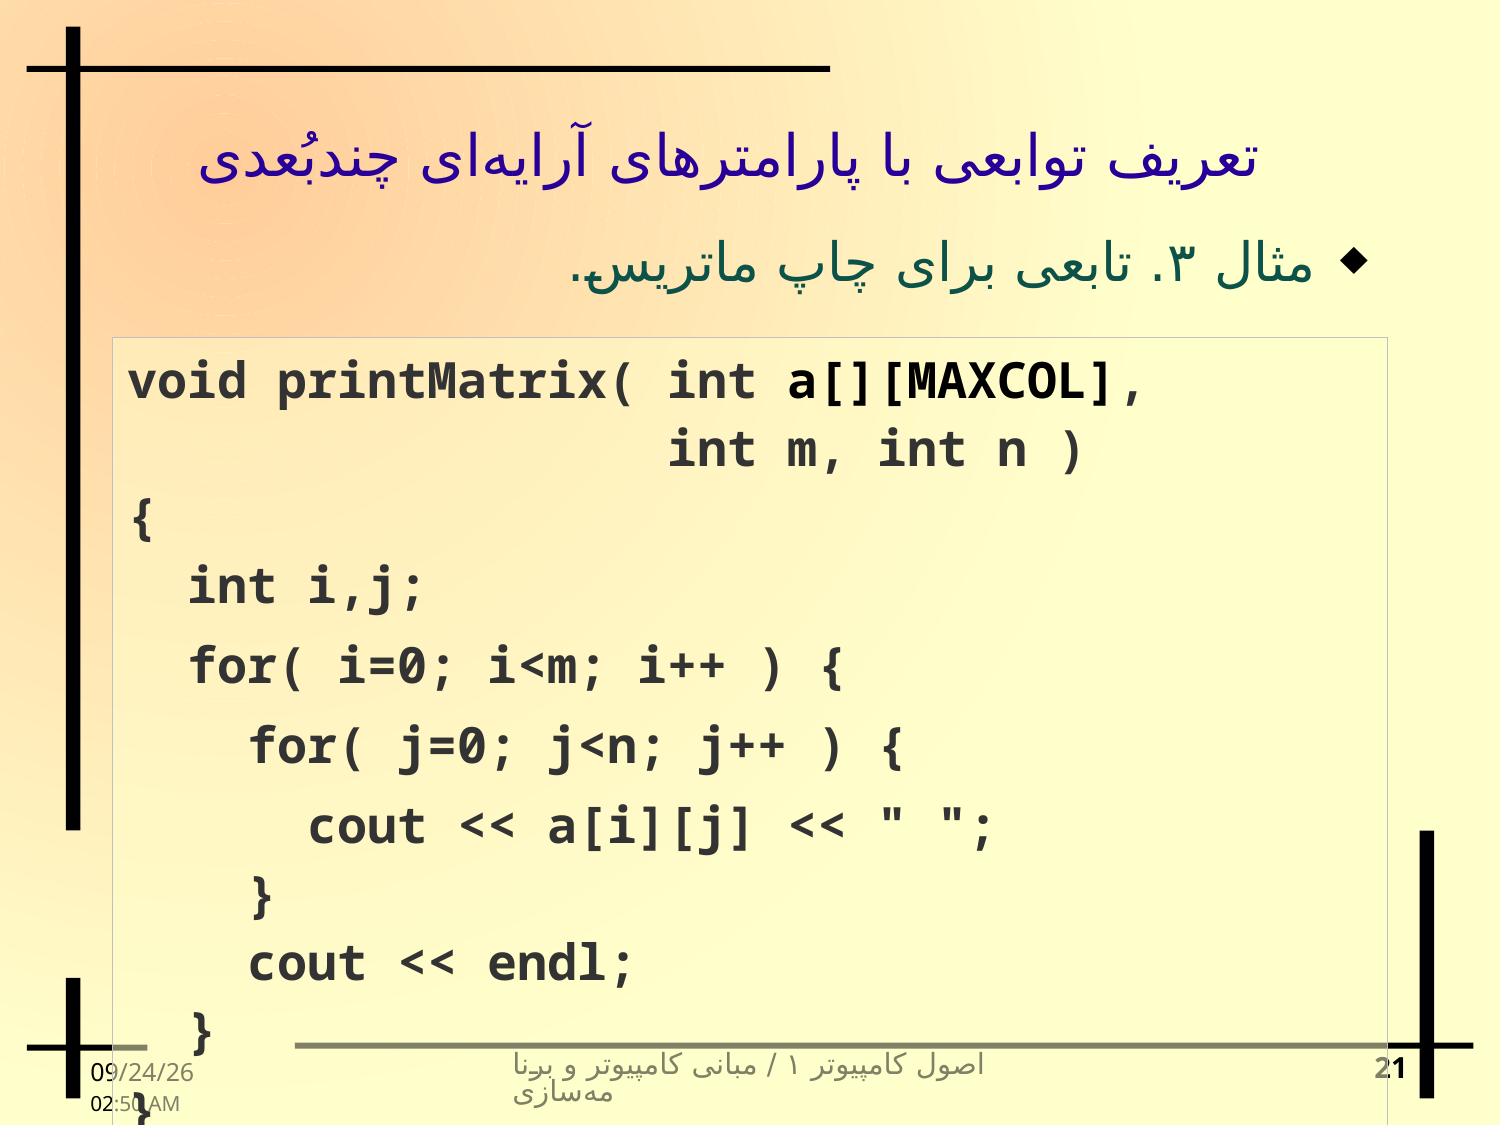

# تعریف توابعی با پارامترهای آرایه‌ای چندبُعدی
مثال ۳. تابعی برای چاپ ماتریس.
void printMatrix( int a[][MAXCOL],
 int m, int n )
{
 int i,j;
 for( i=0; i<m; i++ ) {
 for( j=0; j<n; j++ ) {
 cout << a[i][j] << " ";
 }
 cout << endl;
 }
}
اصول کامپیوتر ۱ / مبانی کامپیوتر و برنامه‌سازی
21